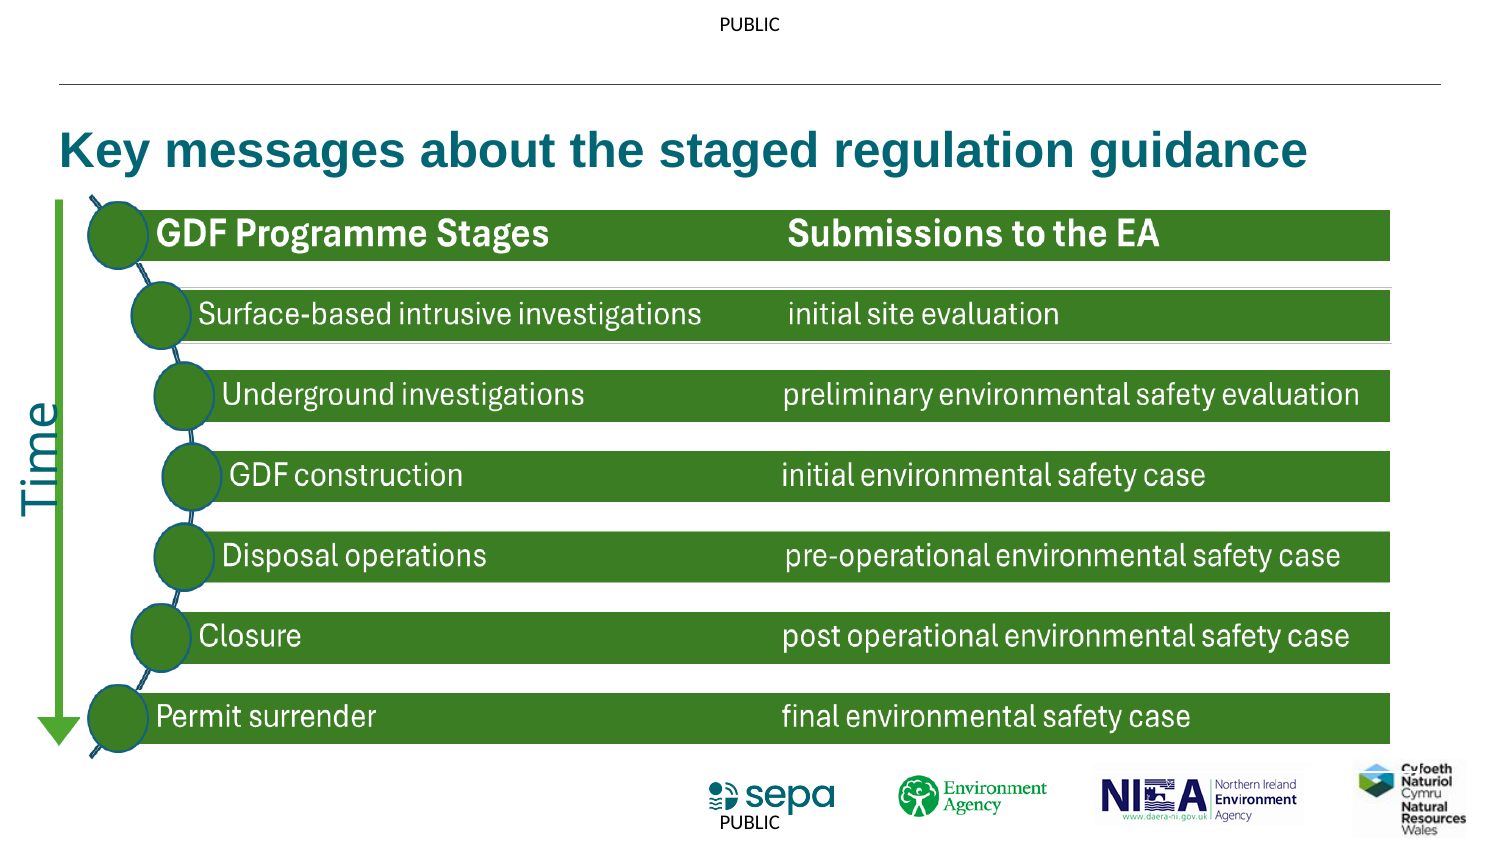

# Key messages about the staged regulation guidance
Time